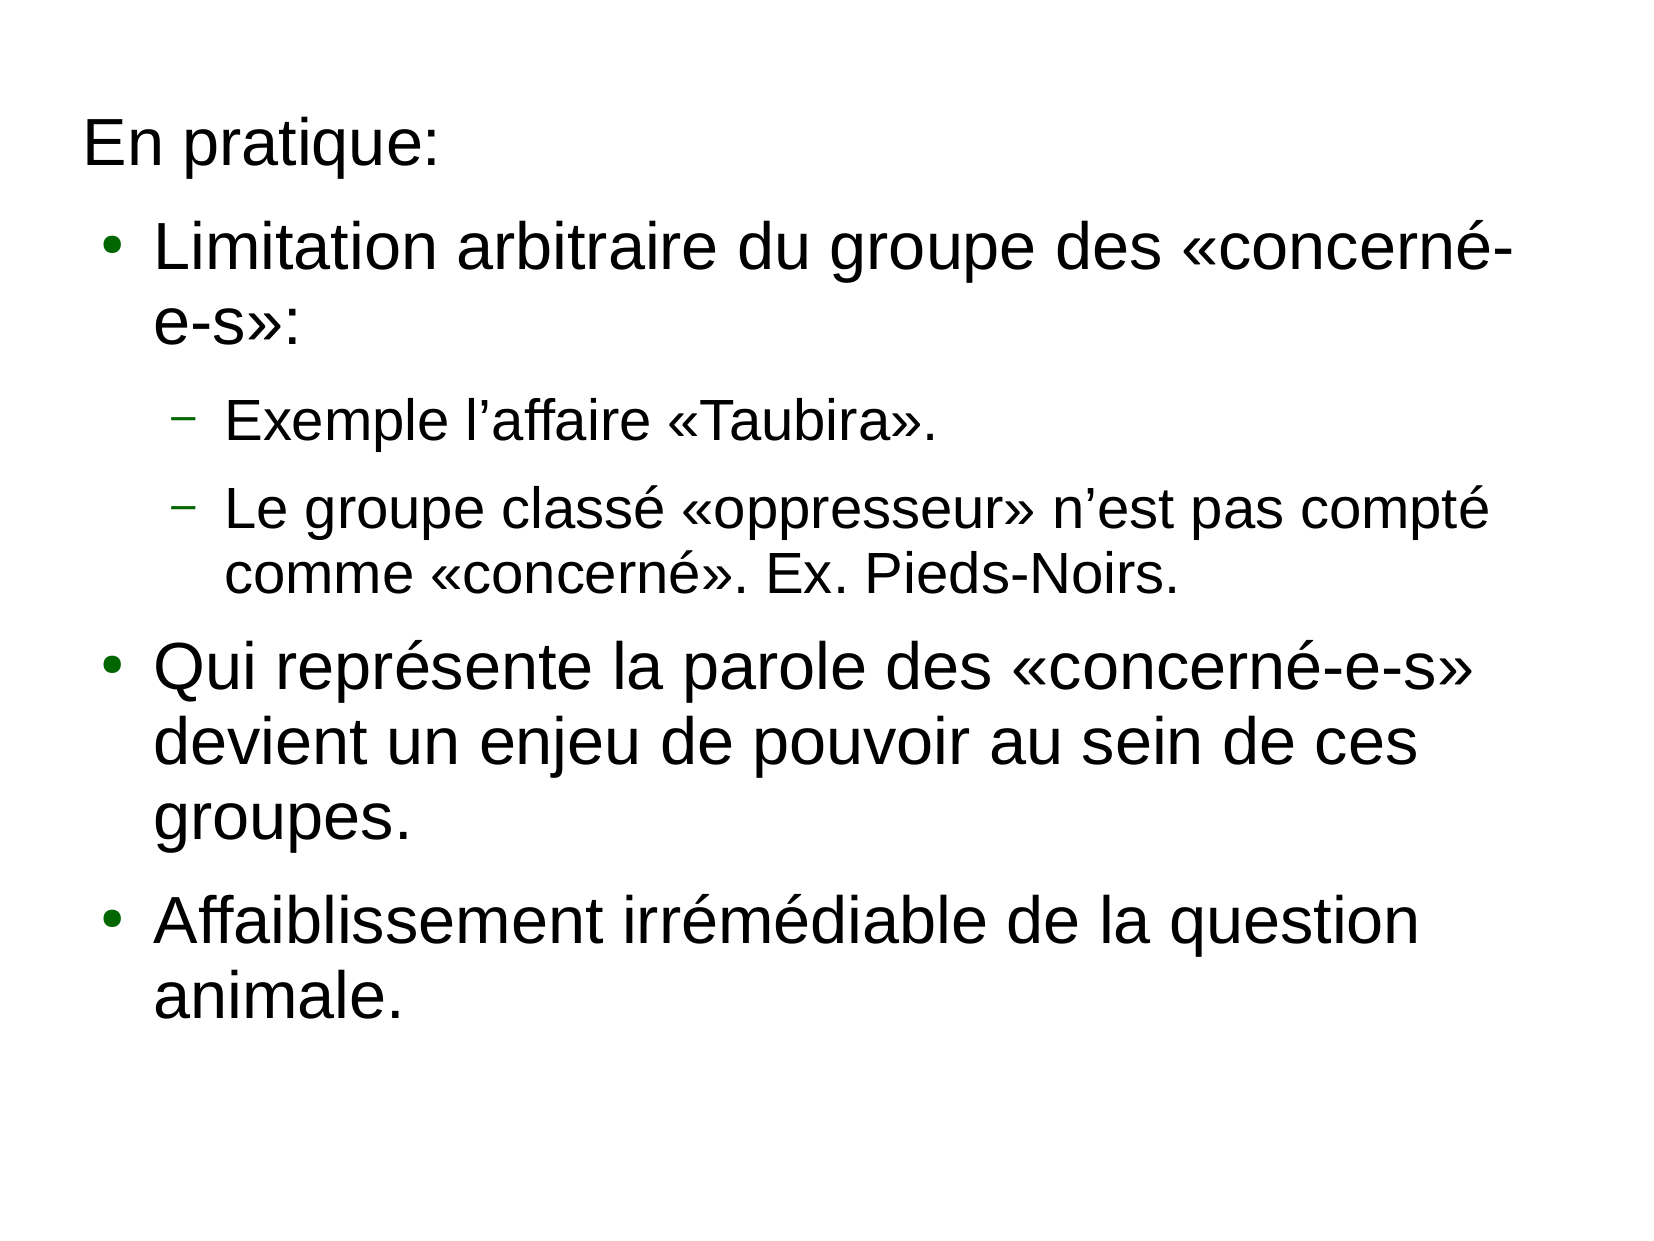

# En pratique:
Limitation arbitraire du groupe des «concerné-e-s»:
Exemple l’affaire «Taubira».
Le groupe classé «oppresseur» n’est pas compté comme «concerné». Ex. Pieds-Noirs.
Qui représente la parole des «concerné-e-s» devient un enjeu de pouvoir au sein de ces groupes.
Affaiblissement irrémédiable de la question animale.